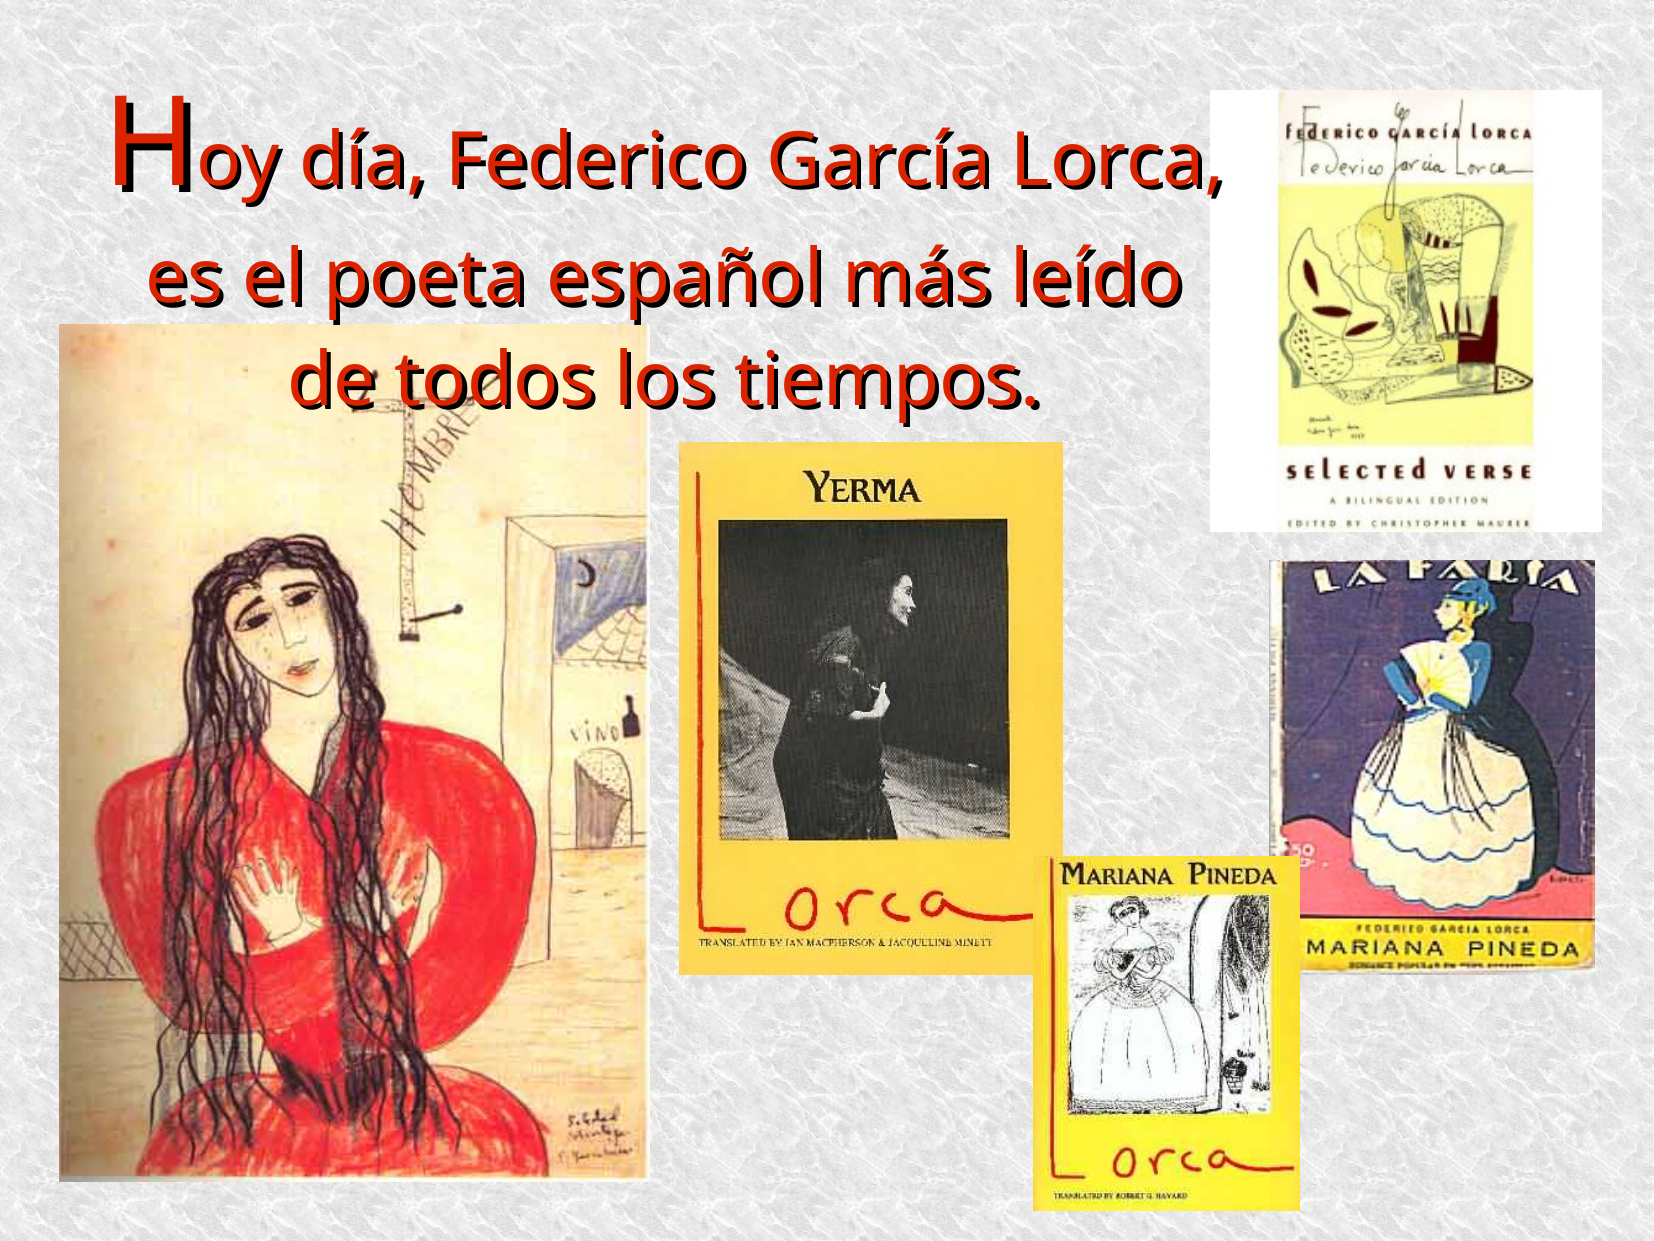

Hoy día, Federico García Lorca,
es el poeta español más leído
de todos los tiempos.